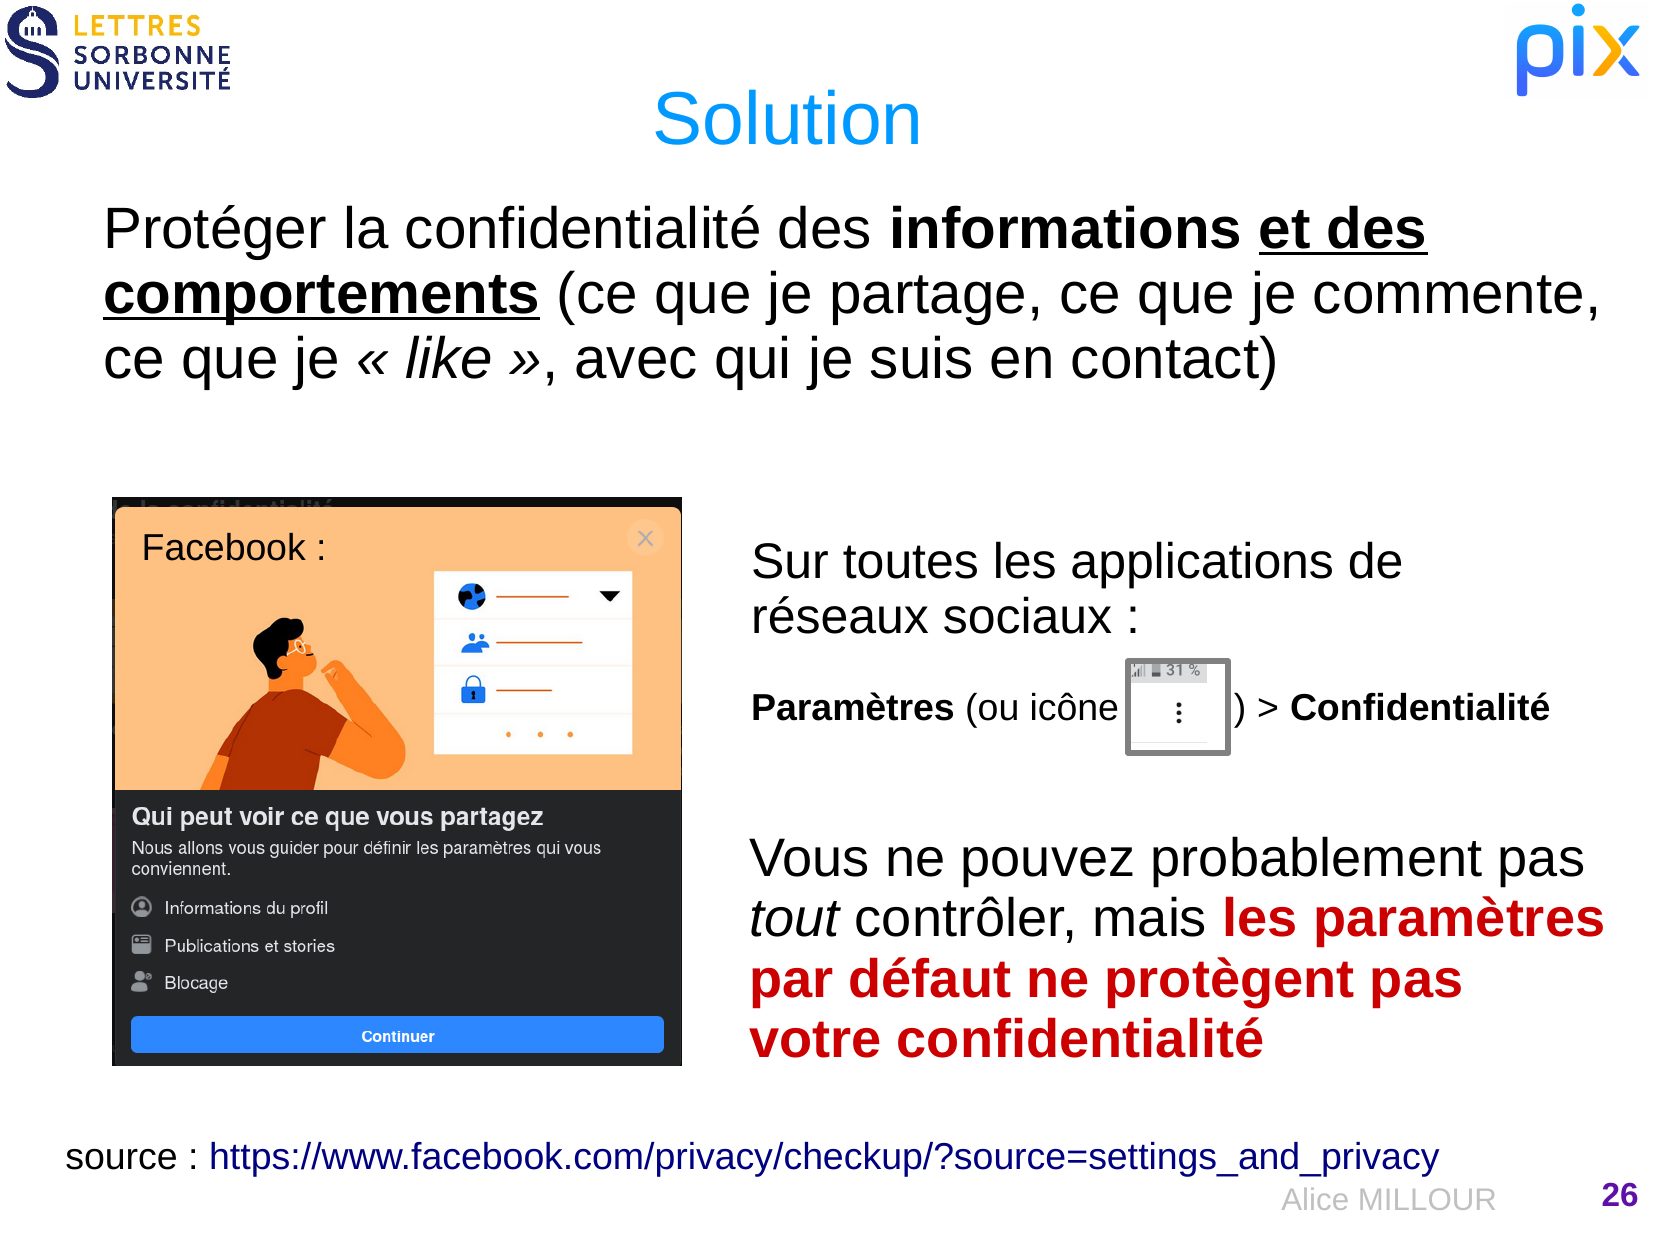

# Solution
Protéger la confidentialité des informations et des comportements (ce que je partage, ce que je commente, ce que je « like », avec qui je suis en contact)
Facebook :
Sur toutes les applications de réseaux sociaux :
Paramètres (ou icône ) > Confidentialité
Vous ne pouvez probablement pas tout contrôler, mais les paramètres par défaut ne protègent pas votre confidentialité
source : https://www.facebook.com/privacy/checkup/?source=settings_and_privacy